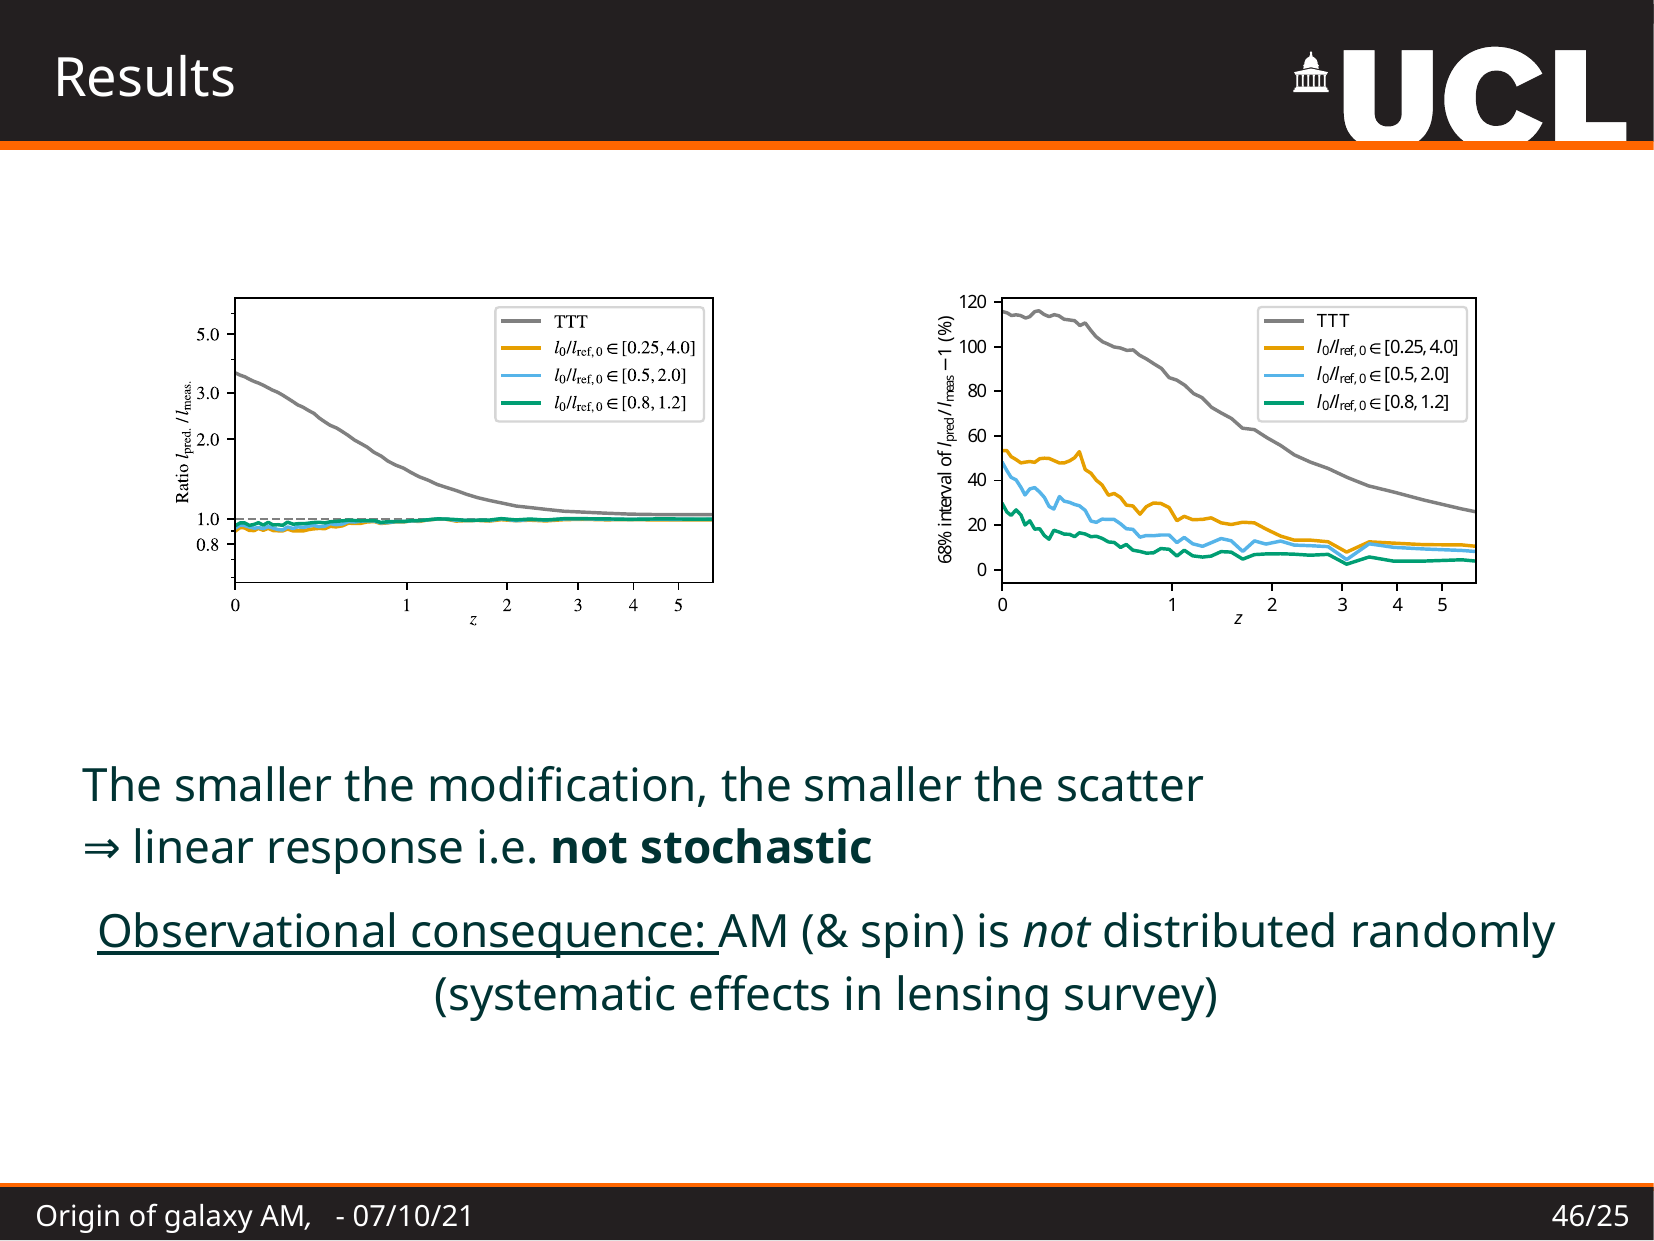

# Results
The smaller the modification, the smaller the scatter
⇒ linear response i.e. not stochastic
Observational consequence: AM (& spin) is not distributed randomly
(systematic effects in lensing survey)
03 September 2021
46